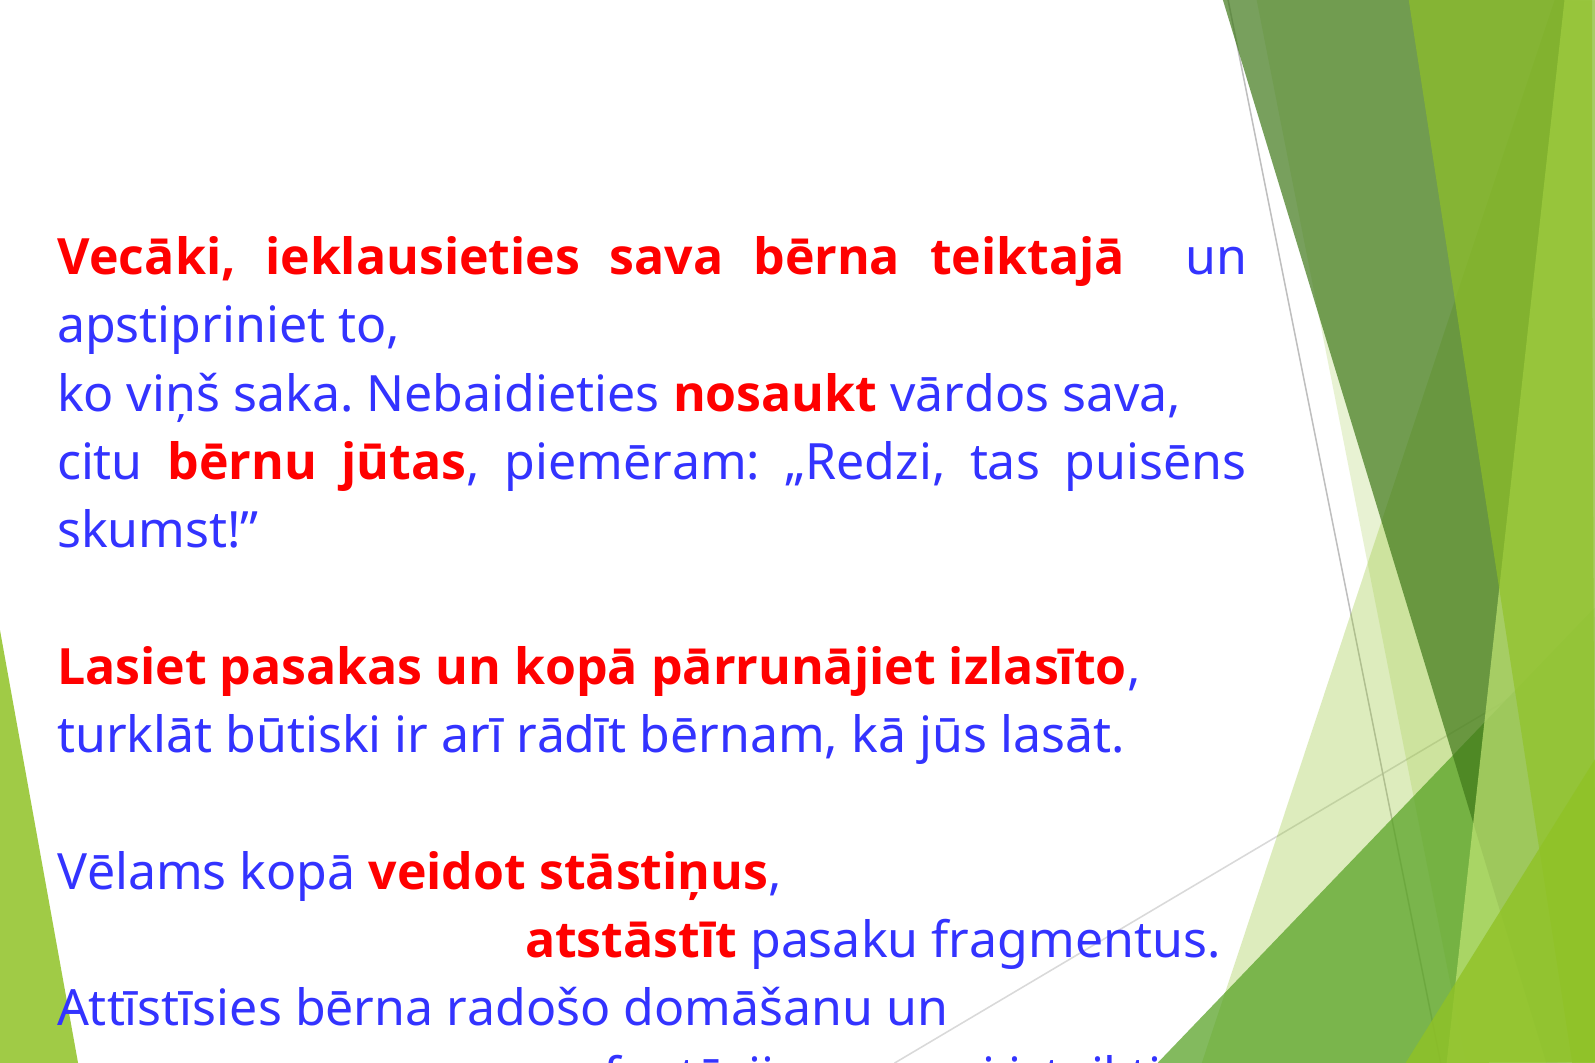

Vecāki, ieklausieties sava bērna teiktajā un apstipriniet to,
ko viņš saka. Nebaidieties nosaukt vārdos sava,
citu bērnu jūtas, piemēram: „Redzi, tas puisēns skumst!”
Lasiet pasakas un kopā pārrunājiet izlasīto,
turklāt būtiski ir arī rādīt bērnam, kā jūs lasāt.
Vēlams kopā veidot stāstiņus,
 atstāstīt pasaku fragmentus.
Attīstīsies bērna radošo domāšanu un
 fantāziju, prasmi izteikties.